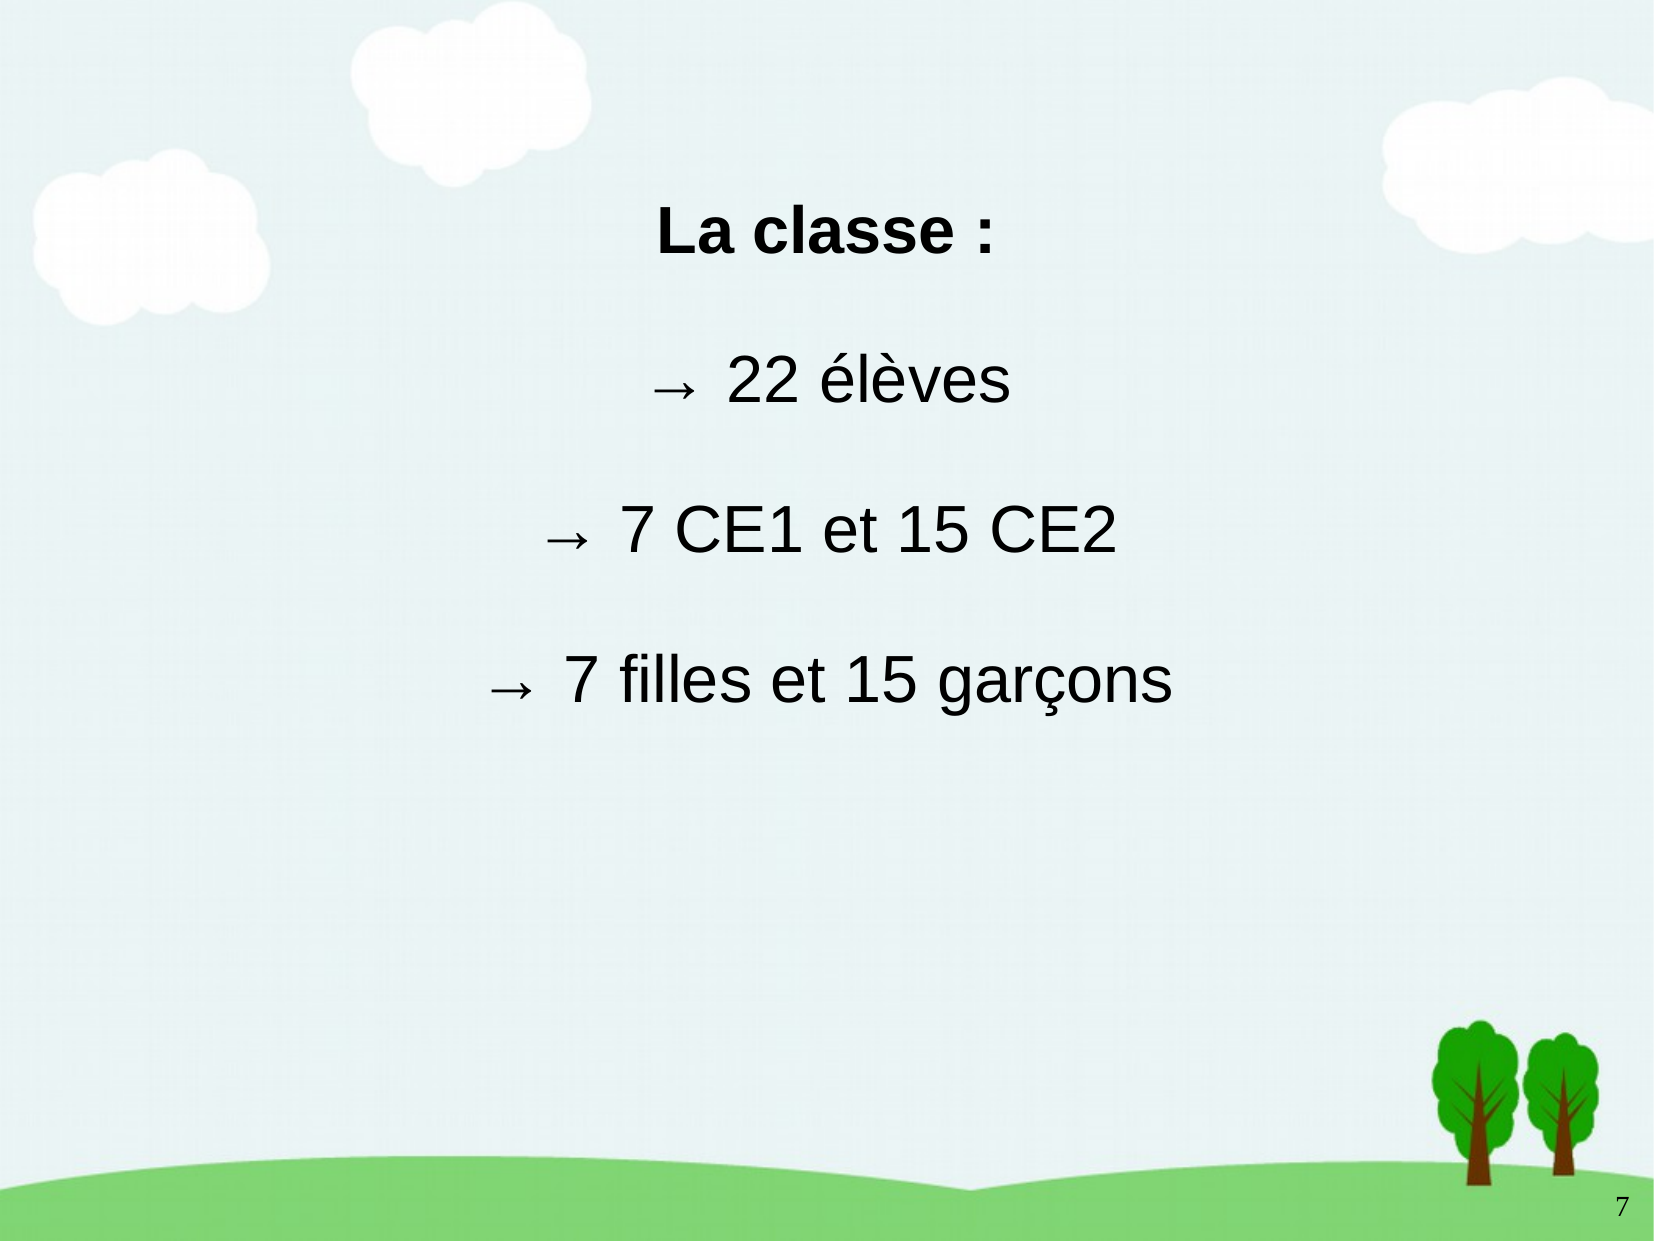

# La classe :
→ 22 élèves
→ 7 CE1 et 15 CE2
→ 7 filles et 15 garçons
7